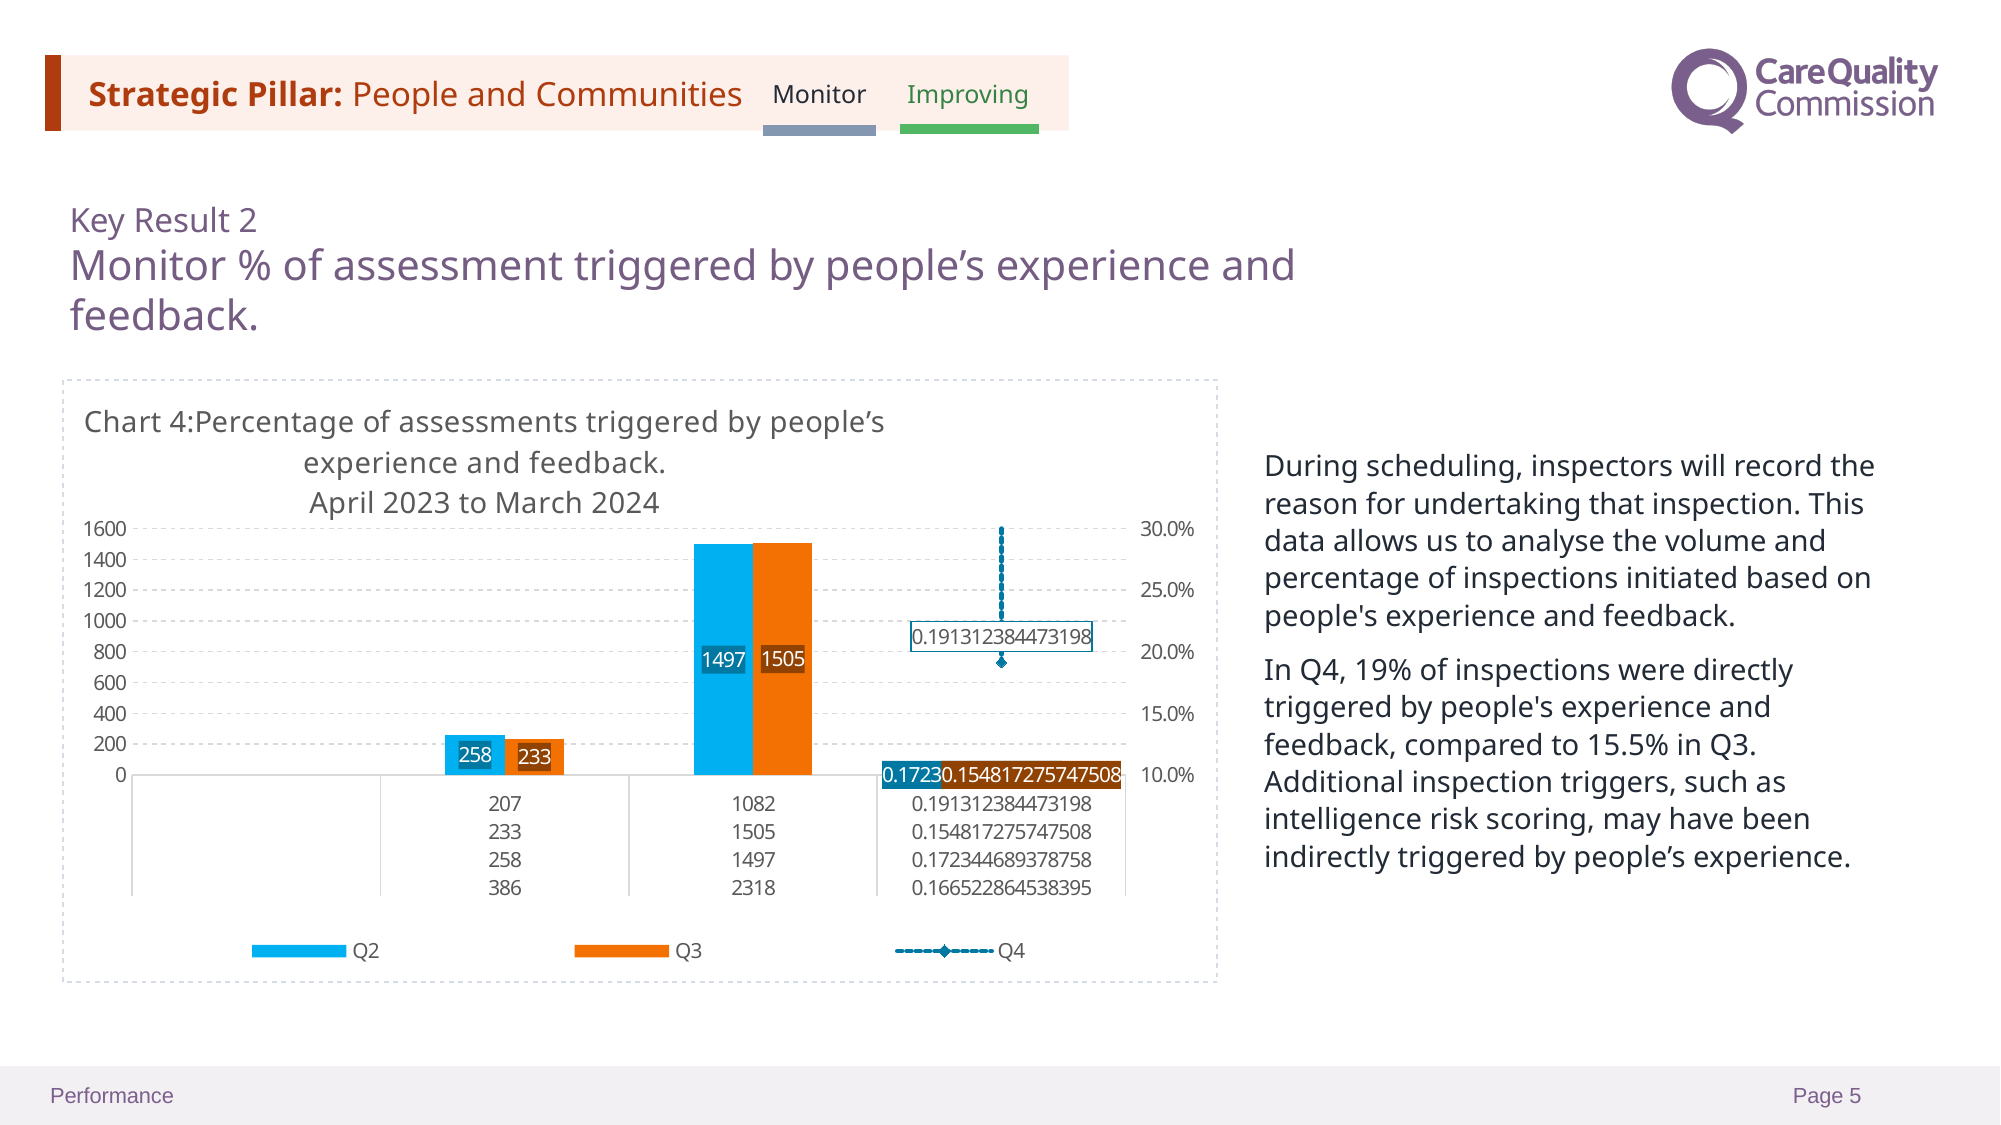

Strategic Pillar: People and Communities
Monitor
Improving
# Key Result 2
Monitor % of assessment triggered by people’s experience and feedback.
### Chart: Chart 4:Percentage of assessments triggered by people’s experience and feedback.
April 2023 to March 2024
| Category | Q2 | Q3 | Q4 |
|---|---|---|---|
| | None | None | None |
| 207 | 258.0 | 233.0 | 207.0 |
| 1082 | 1497.0 | 1505.0 | 1082.0 |
| 0.191312384473198 | 0.172344689378758 | 0.154817275747508 | 0.191312384473198 |During scheduling, inspectors will record the reason for undertaking that inspection. This data allows us to analyse the volume and percentage of inspections initiated based on people's experience and feedback.
In Q4, 19% of inspections were directly triggered by people's experience and feedback, compared to 15.5% in Q3. Additional inspection triggers, such as intelligence risk scoring, may have been indirectly triggered by people’s experience.
Performance
Page 5